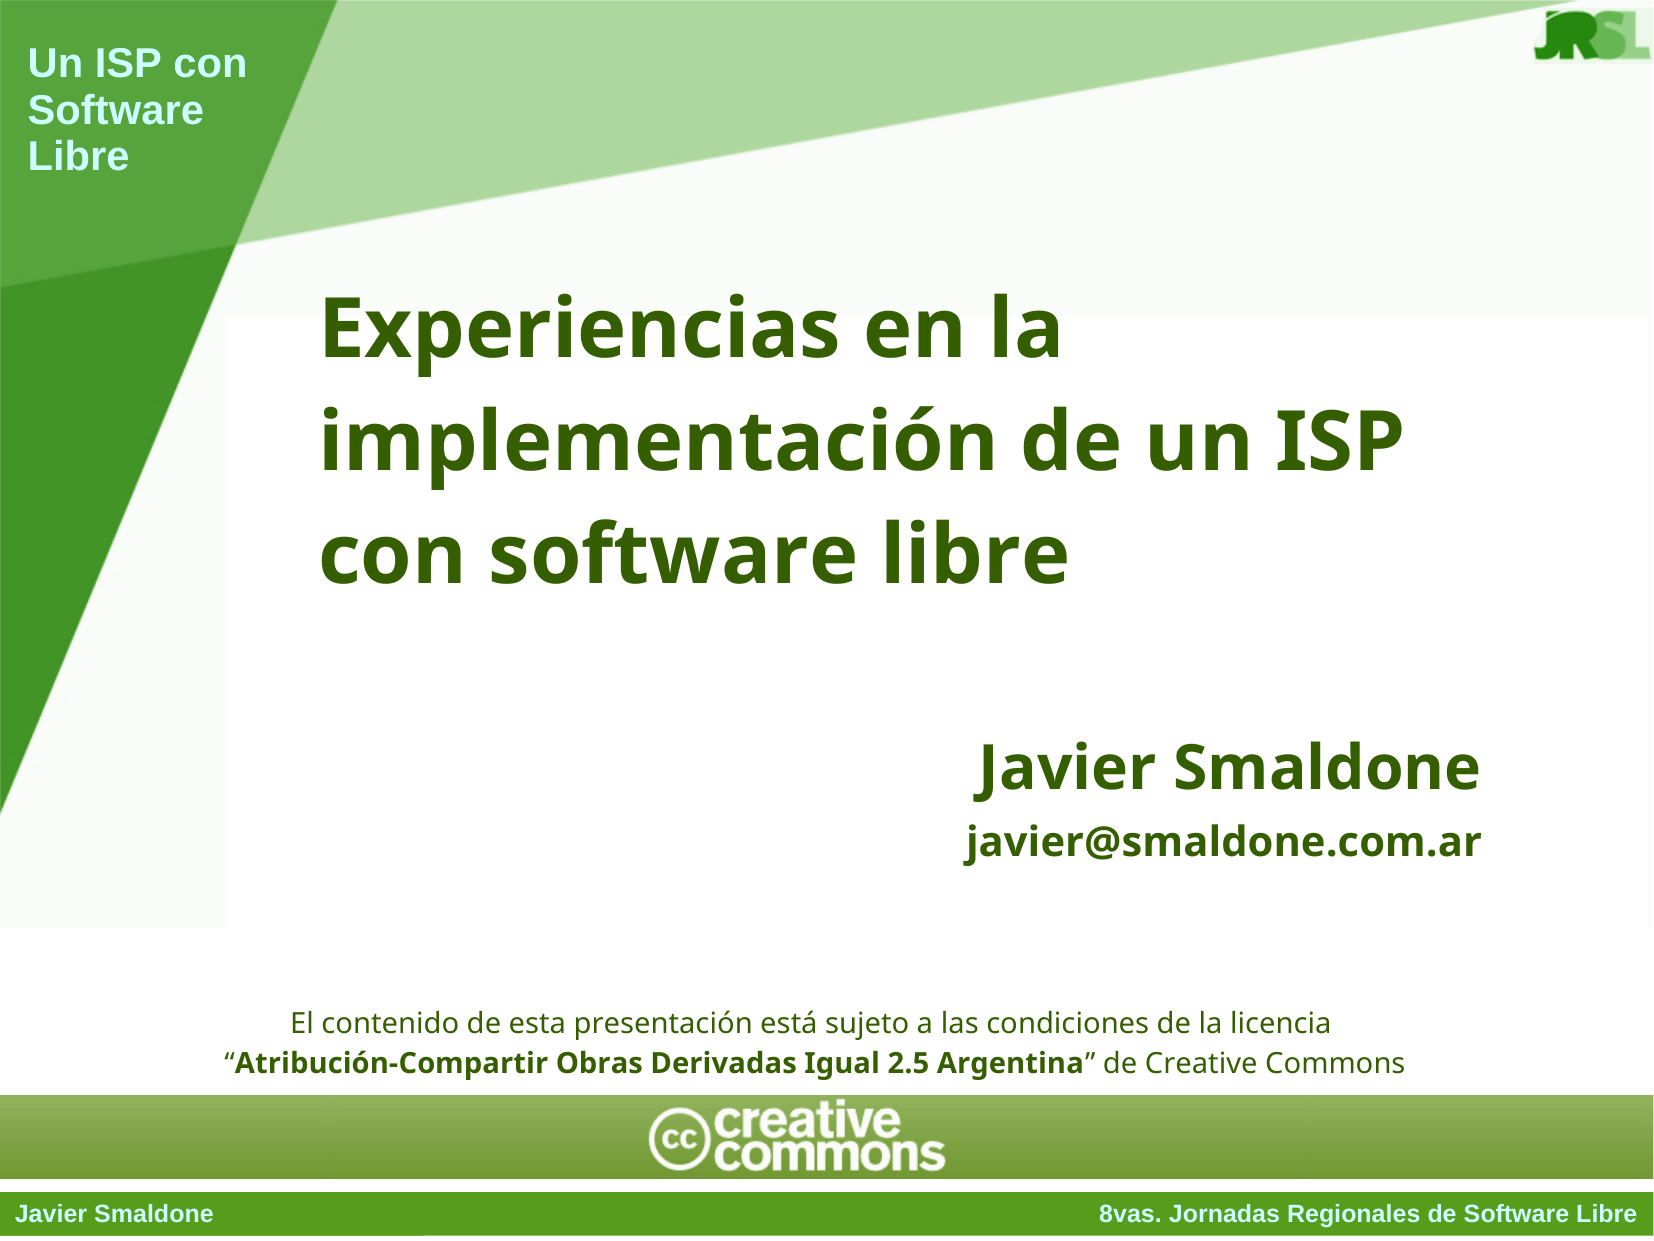

# Experiencias en la implementación de un ISP con software libre
Javier Smaldone javier@smaldone.com.ar
El contenido de esta presentación está sujeto a las condiciones de la licencia
“Atribución-Compartir Obras Derivadas Igual 2.5 Argentina” de Creative Commons